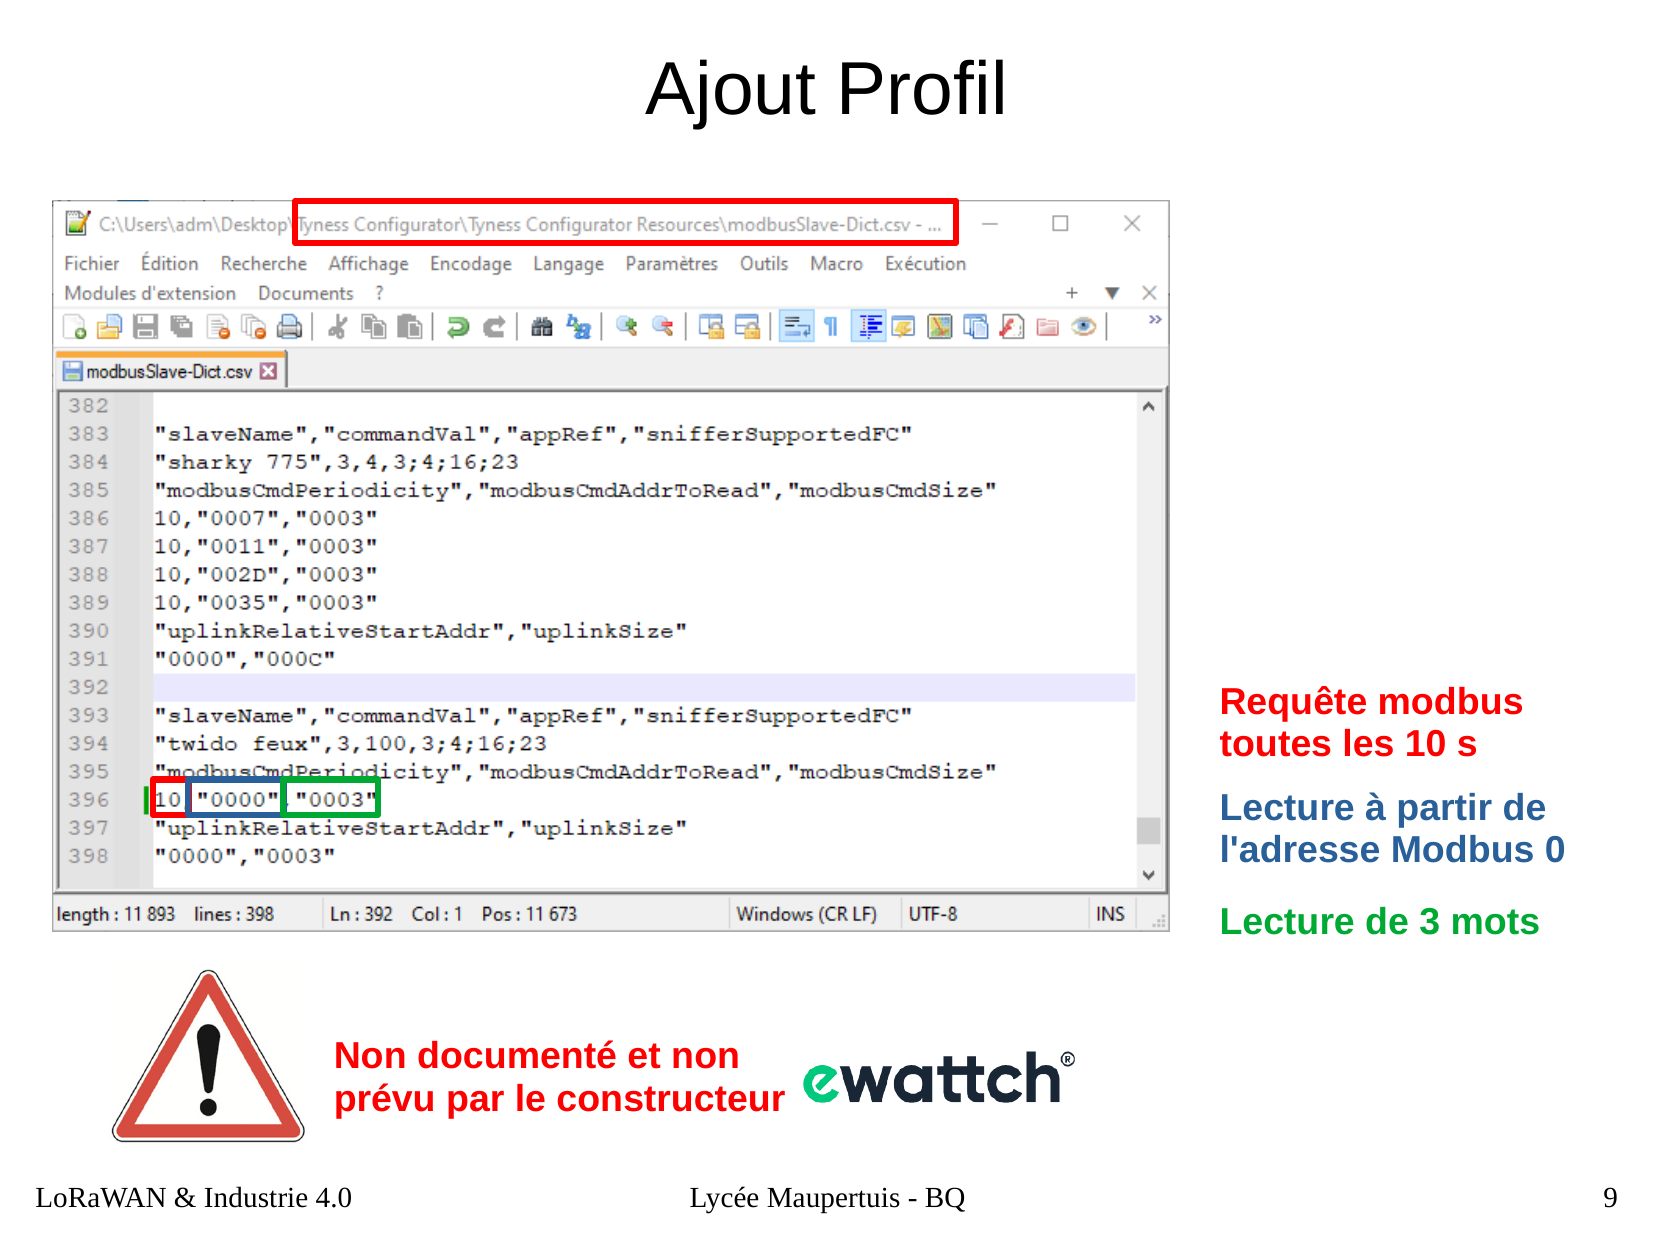

# Ajout Profil
Requête modbus toutes les 10 s
Lecture à partir de l'adresse Modbus 0
Lecture de 3 mots
Non documenté et non prévu par le constructeur
LoRaWAN & Industrie 4.0
Lycée Maupertuis - BQ
9